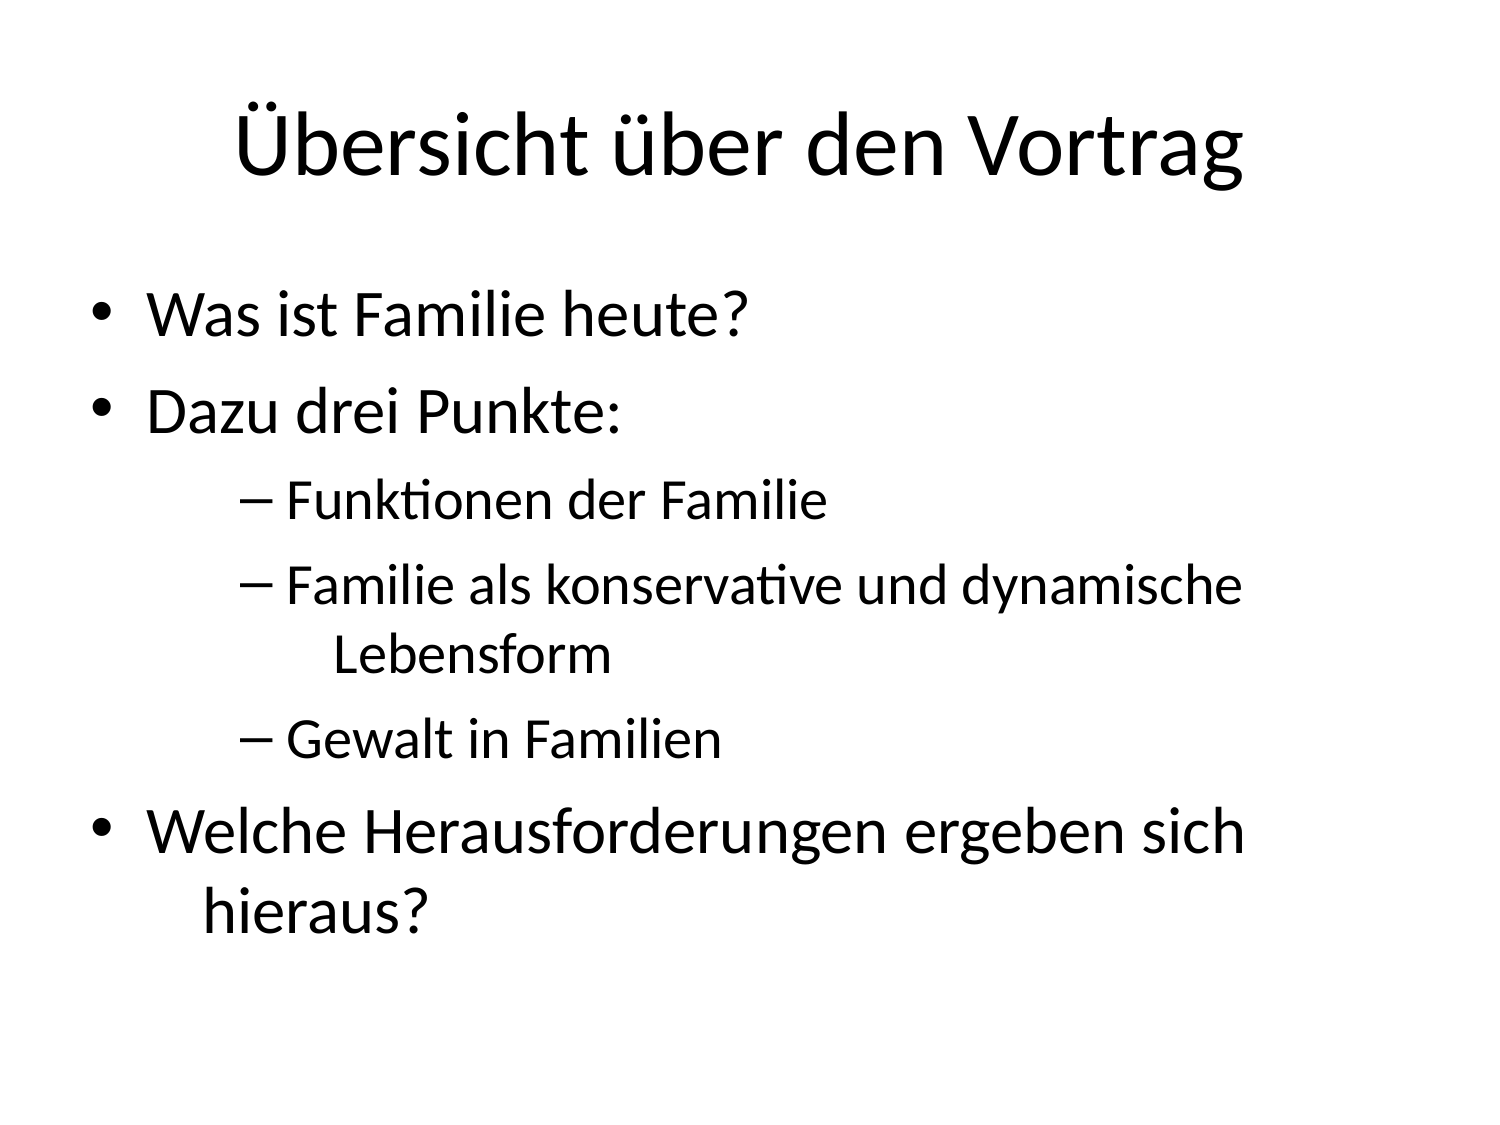

# Übersicht über den Vortrag
Was ist Familie heute?
Dazu drei Punkte:
Funktionen der Familie
Familie als konservative und dynamische Lebensform
Gewalt in Familien
Welche Herausforderungen ergeben sich hieraus?